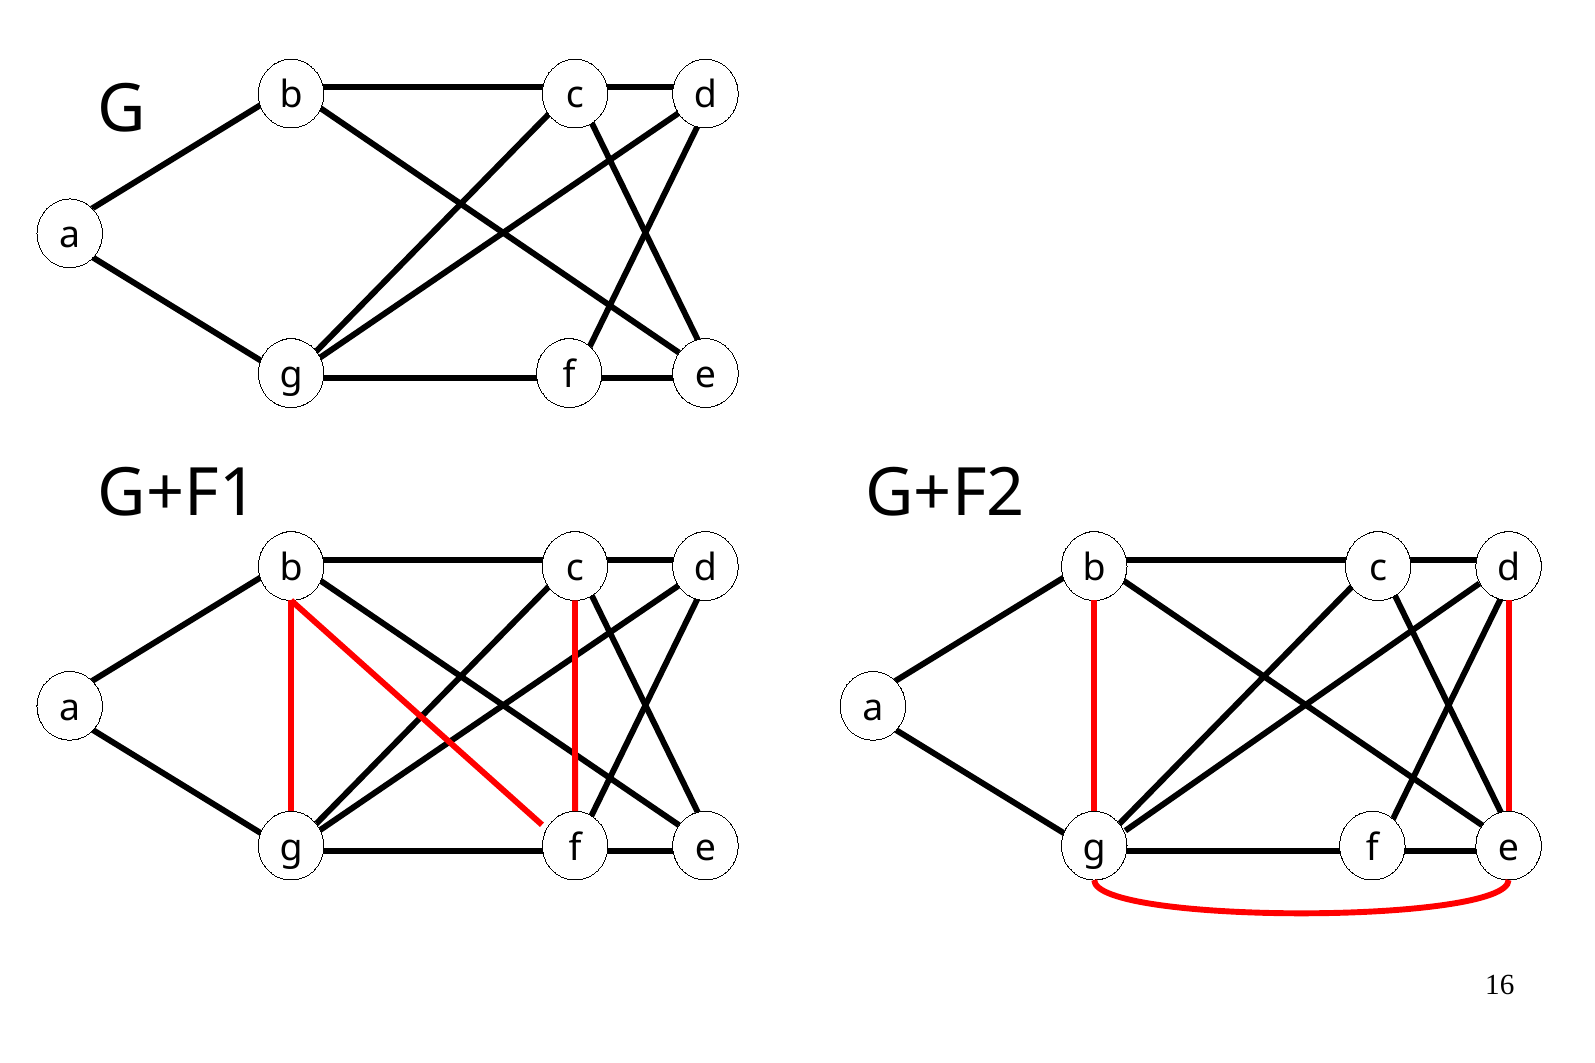

b
c
d
# G
a
f
e
g
G+F1
G+F2
b
c
d
b
c
d
a
a
f
e
g
f
e
g
16